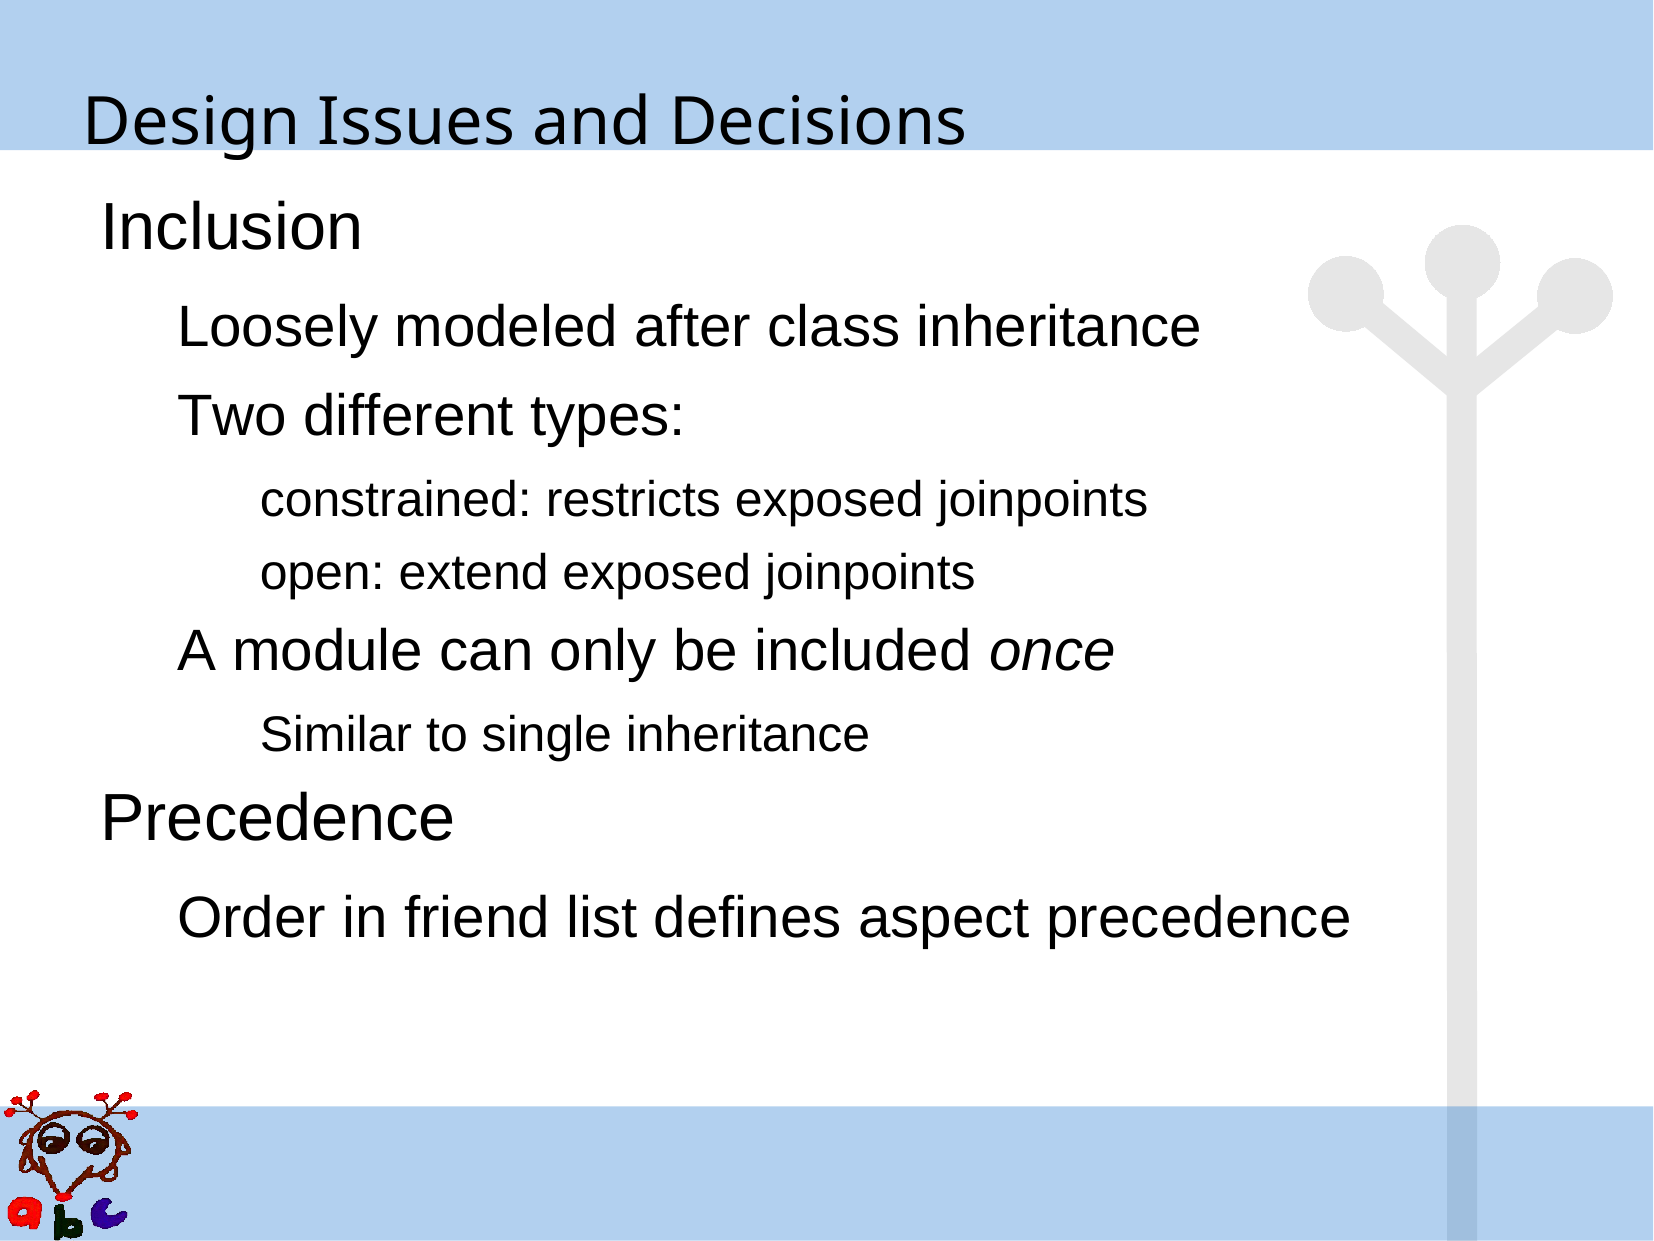

# Design Issues and Decisions
Inclusion
Loosely modeled after class inheritance
Two different types:
constrained: restricts exposed joinpoints
open: extend exposed joinpoints
A module can only be included once
Similar to single inheritance
Precedence
Order in friend list defines aspect precedence